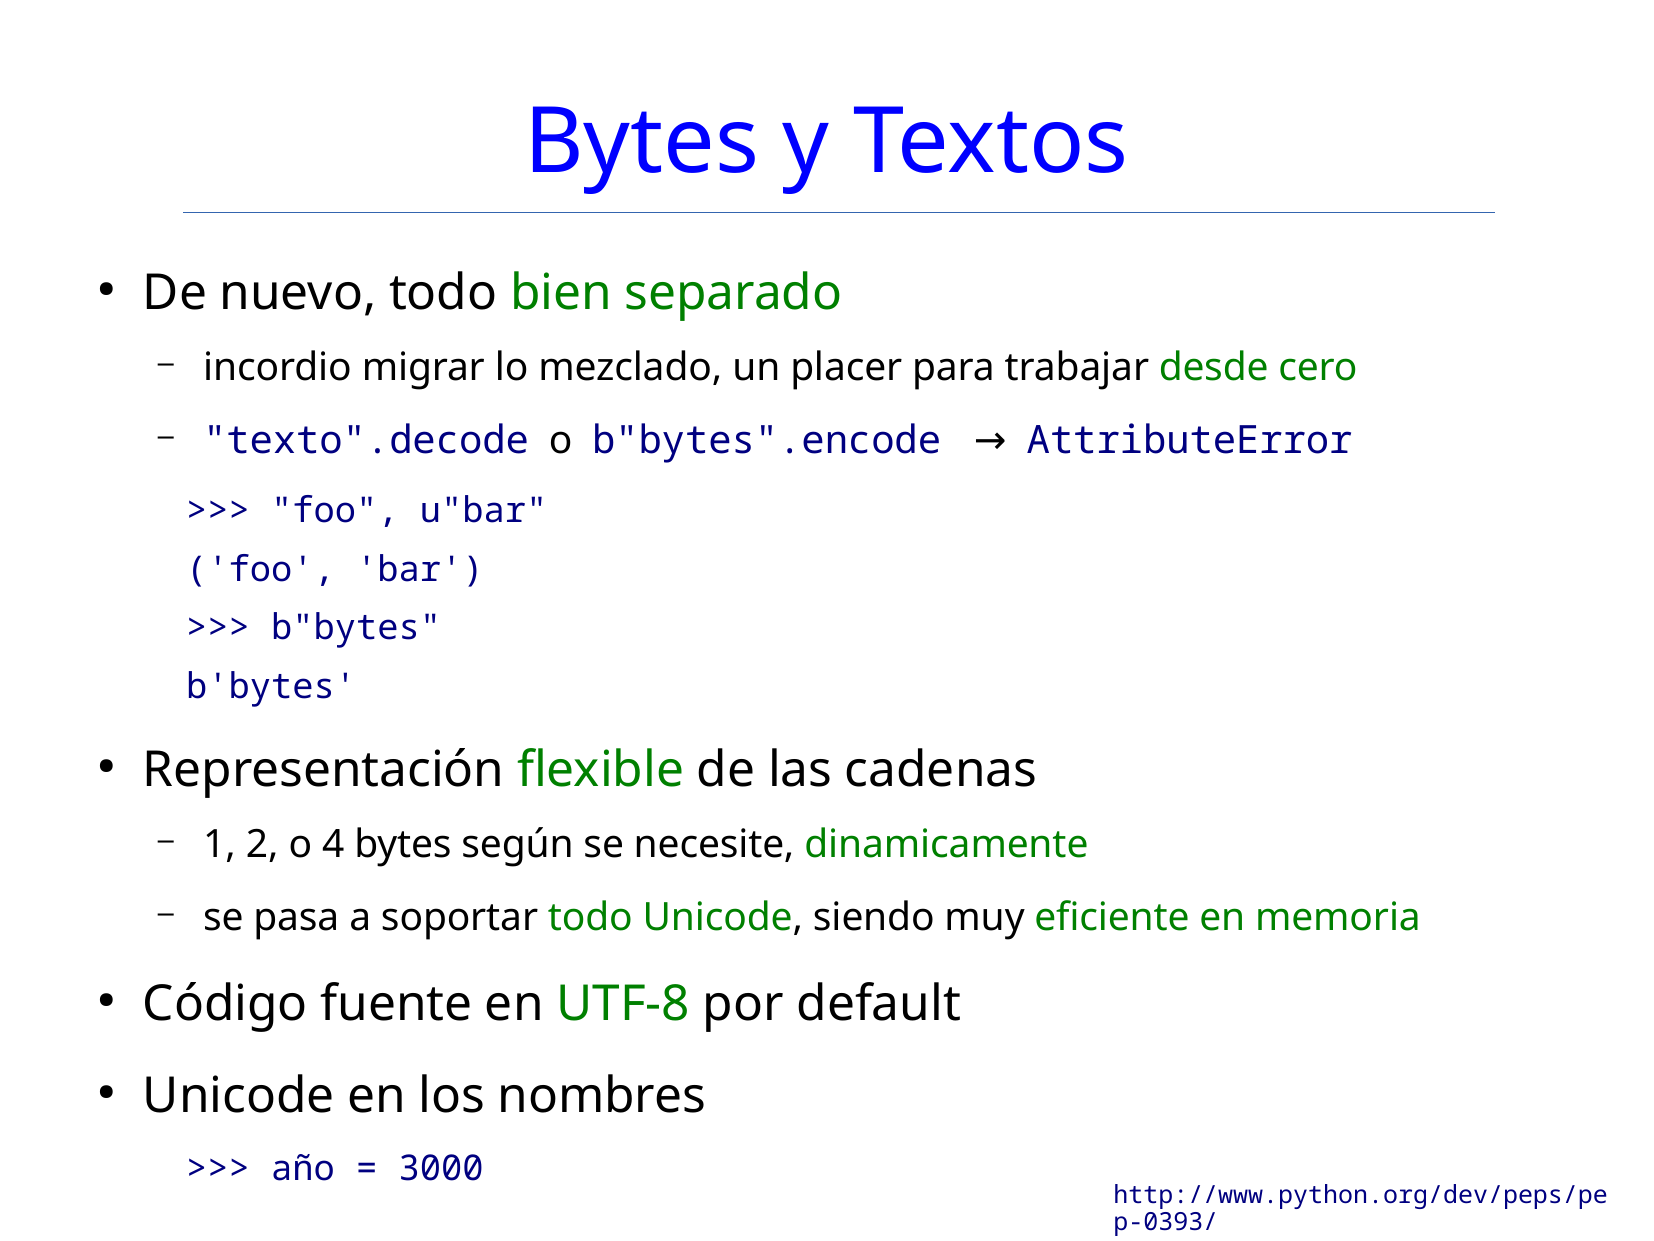

# Bytes y Textos
De nuevo, todo bien separado
incordio migrar lo mezclado, un placer para trabajar desde cero
"texto".decode o b"bytes".encode → AttributeError
>>> "foo", u"bar"
('foo', 'bar')
>>> b"bytes"
b'bytes'
Representación flexible de las cadenas
1, 2, o 4 bytes según se necesite, dinamicamente
se pasa a soportar todo Unicode, siendo muy eficiente en memoria
Código fuente en UTF-8 por default
Unicode en los nombres
>>> año = 3000
http://www.python.org/dev/peps/pep-0393/